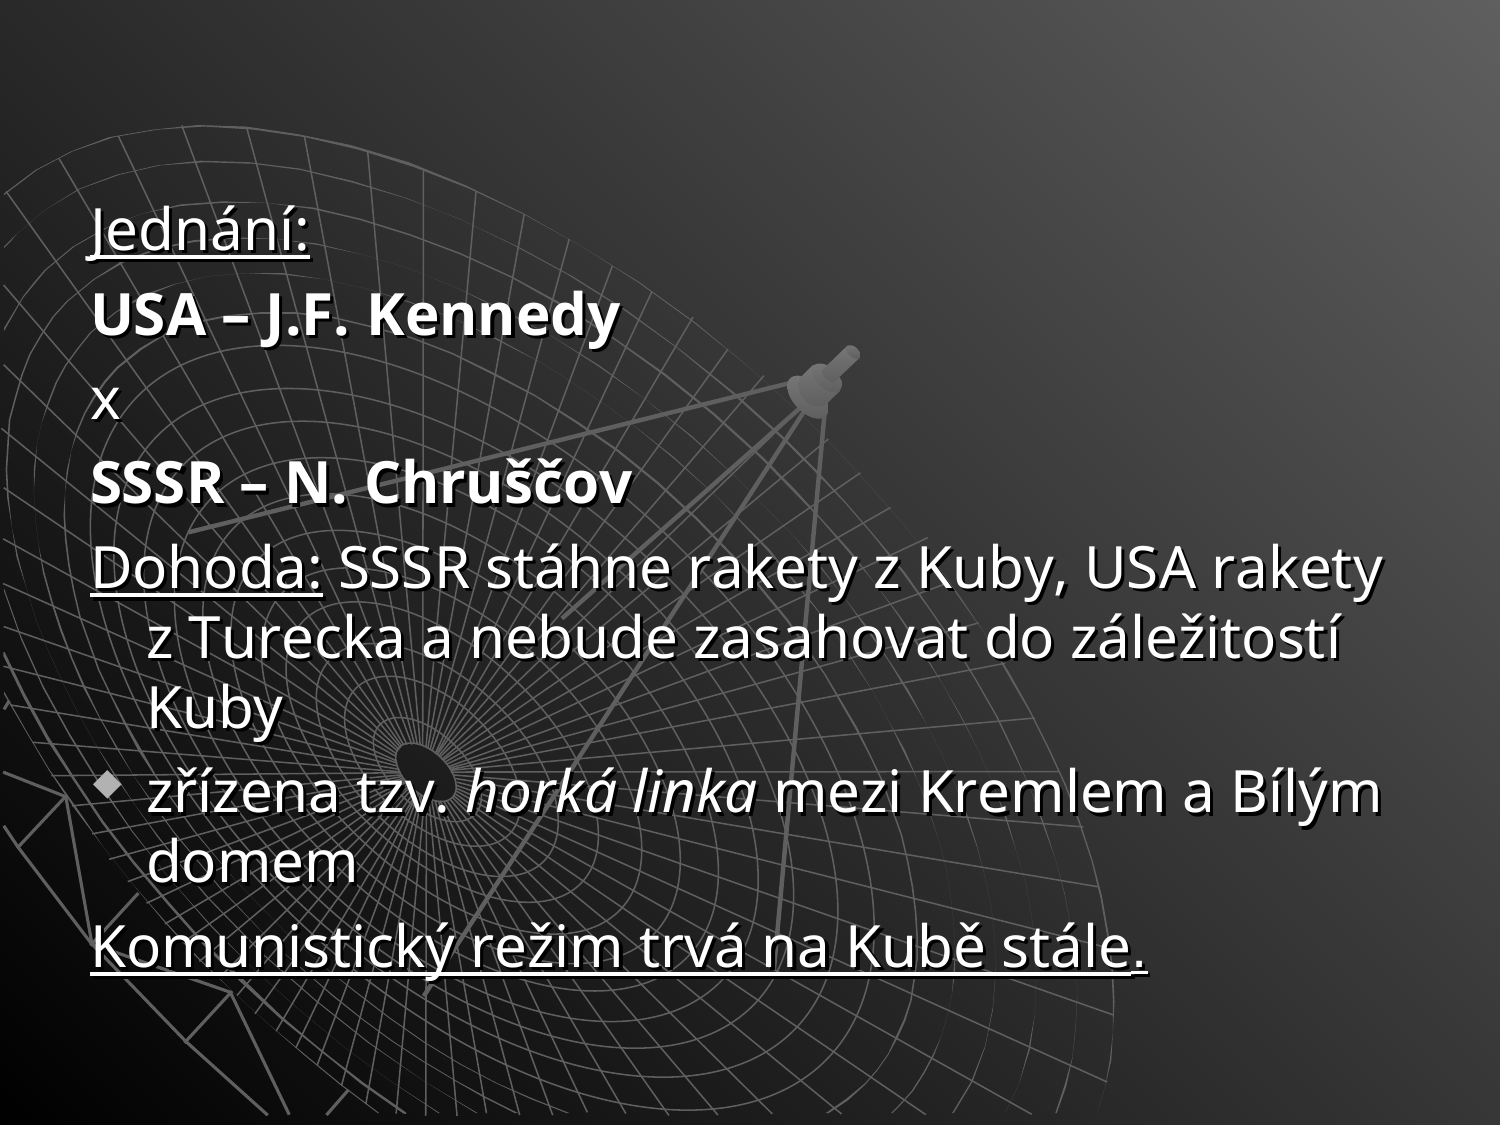

#
Jednání:
USA – J.F. Kennedy
x
SSSR – N. Chruščov
Dohoda: SSSR stáhne rakety z Kuby, USA rakety z Turecka a nebude zasahovat do záležitostí Kuby
zřízena tzv. horká linka mezi Kremlem a Bílým domem
Komunistický režim trvá na Kubě stále.